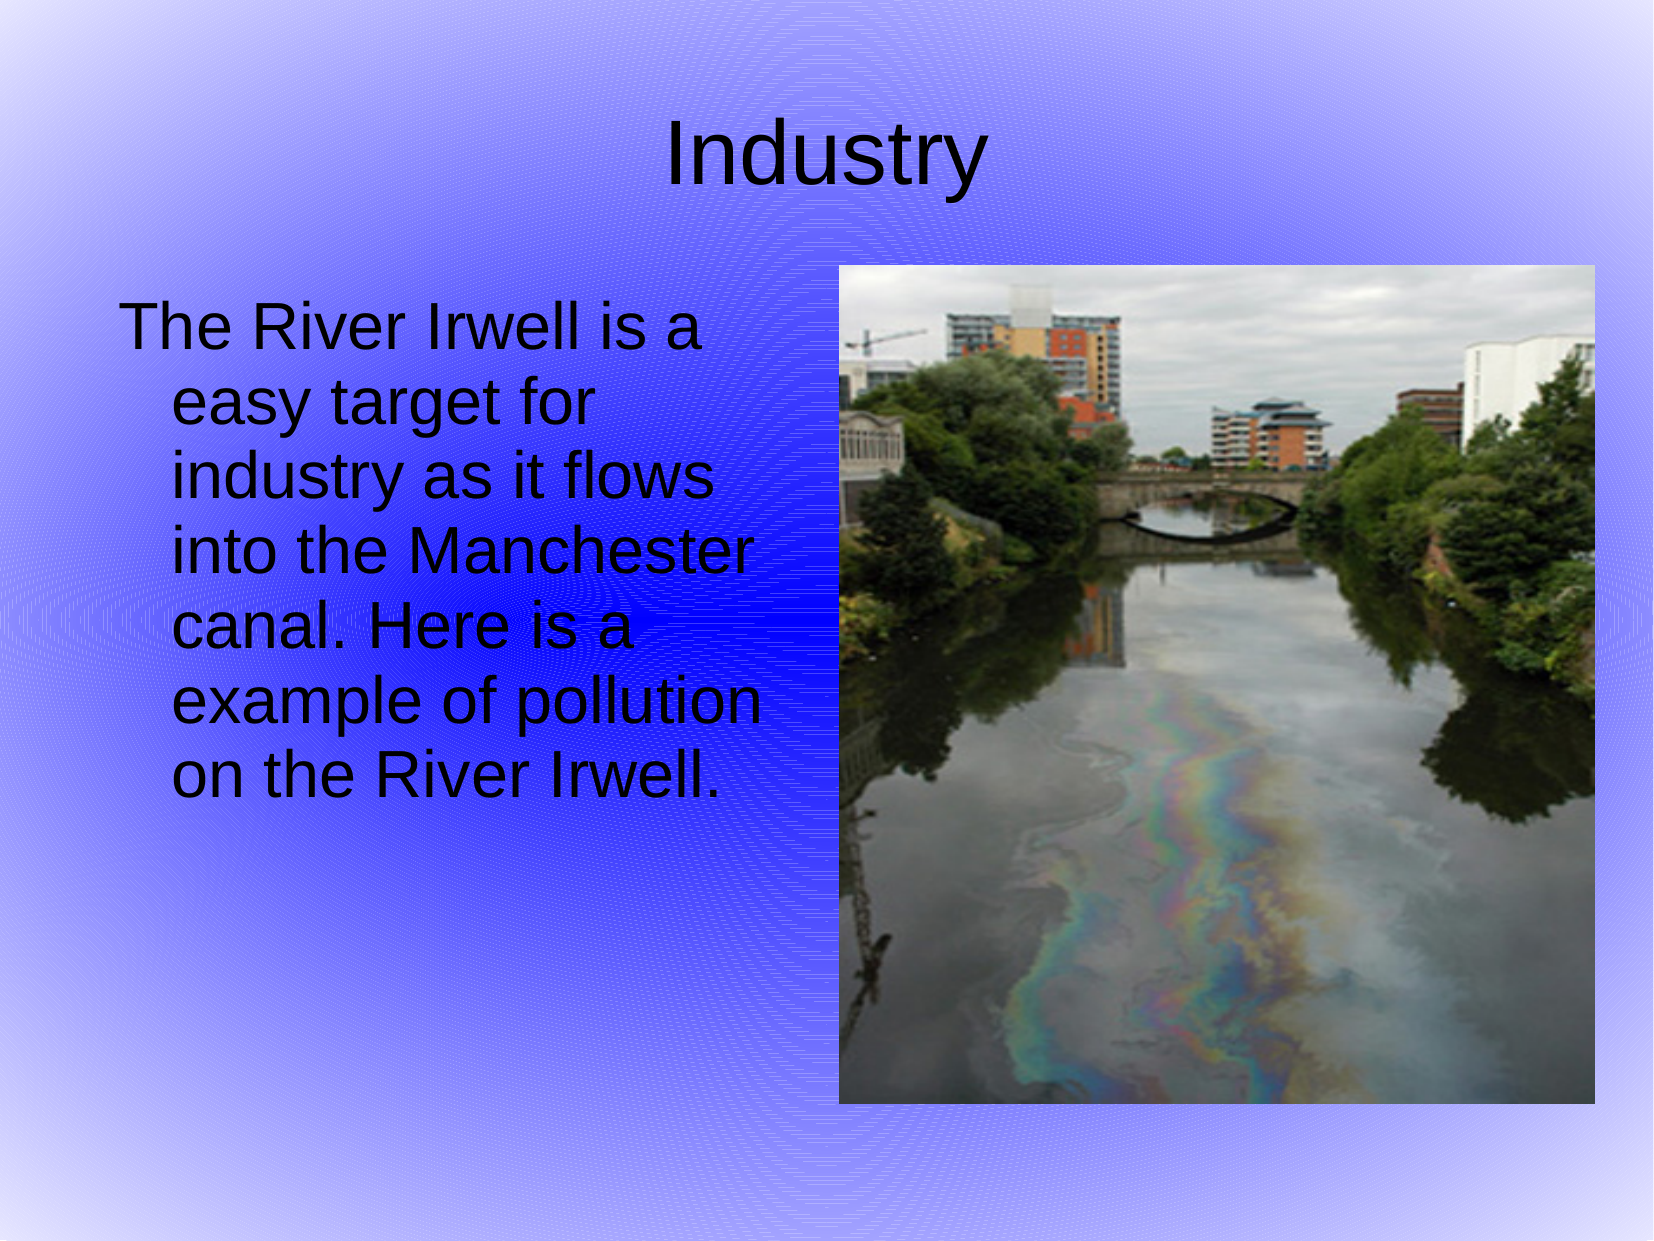

# Industry
The River Irwell is a easy target for industry as it flows into the Manchester canal. Here is a example of pollution on the River Irwell.